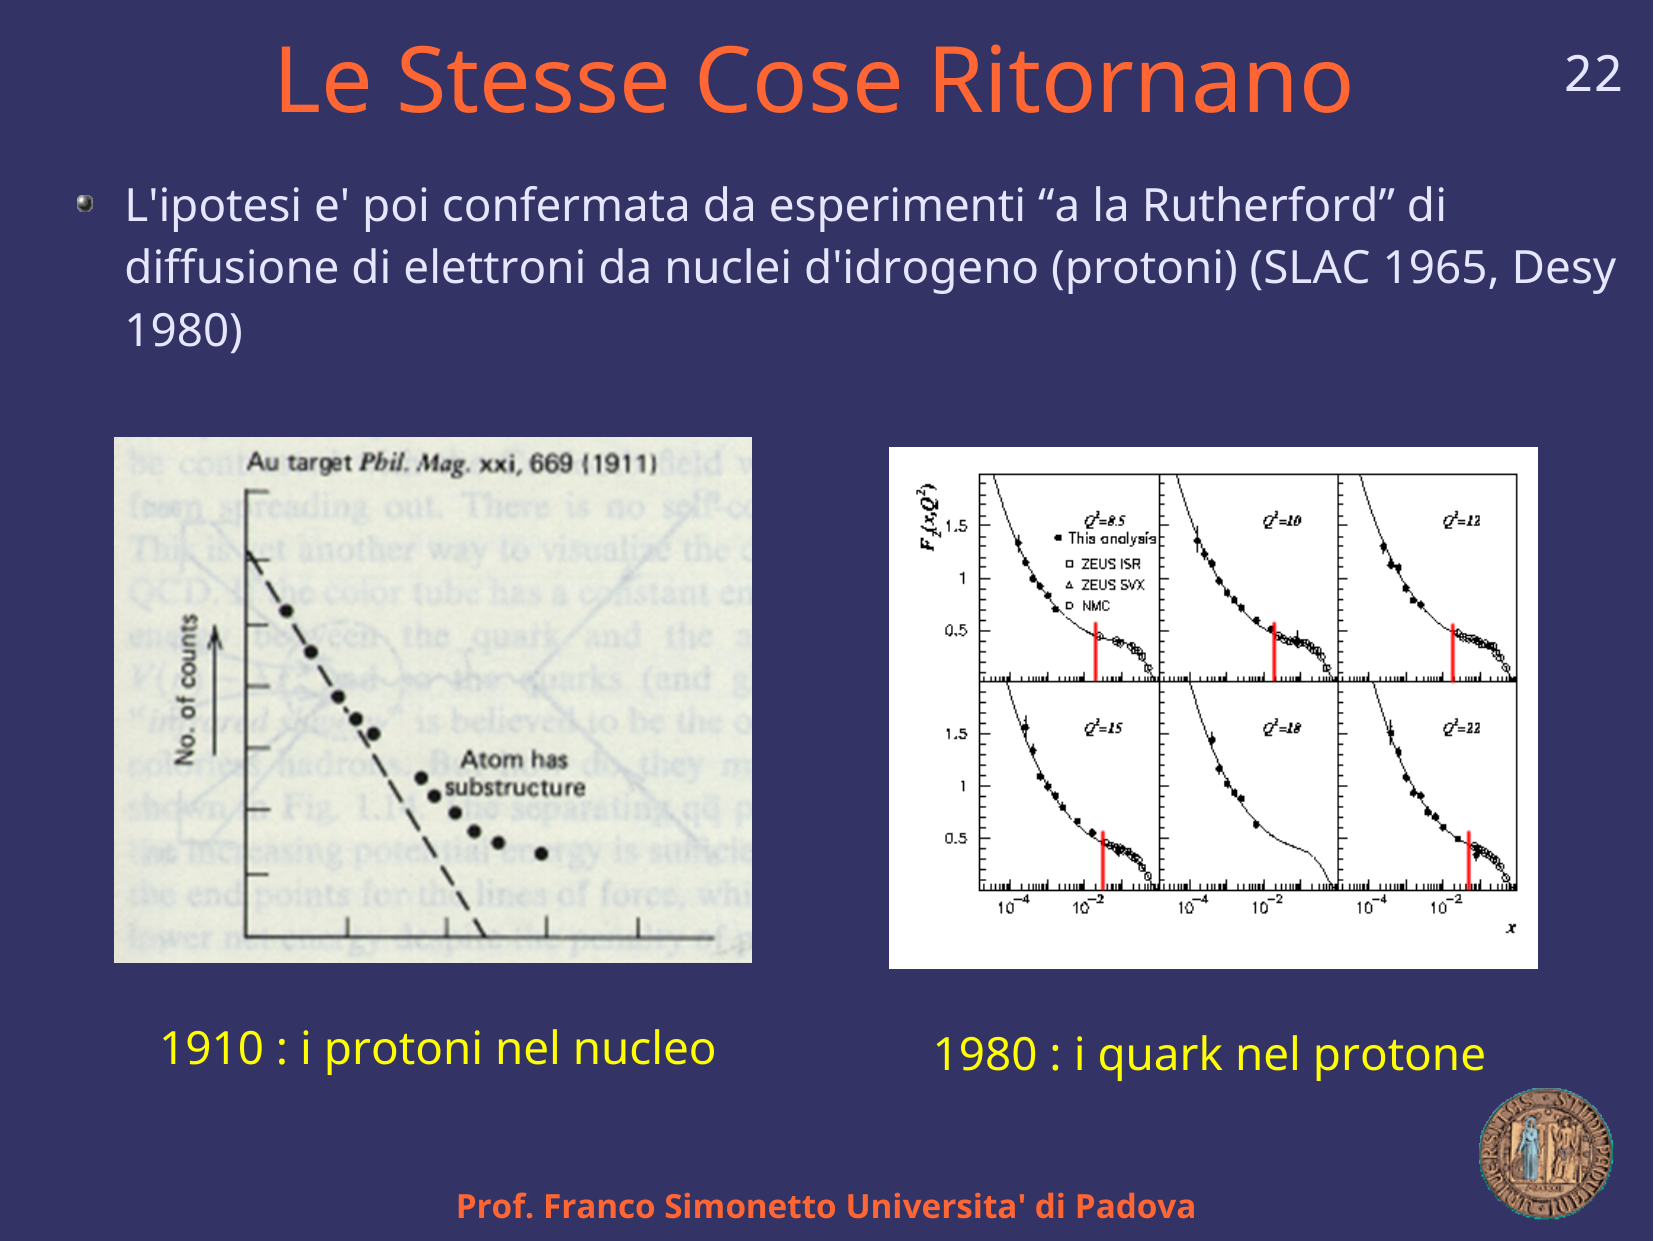

# Le Stesse Cose Ritornano
22
L'ipotesi e' poi confermata da esperimenti “a la Rutherford” di diffusione di elettroni da nuclei d'idrogeno (protoni) (SLAC 1965, Desy 1980)
1910 : i protoni nel nucleo
1980 : i quark nel protone